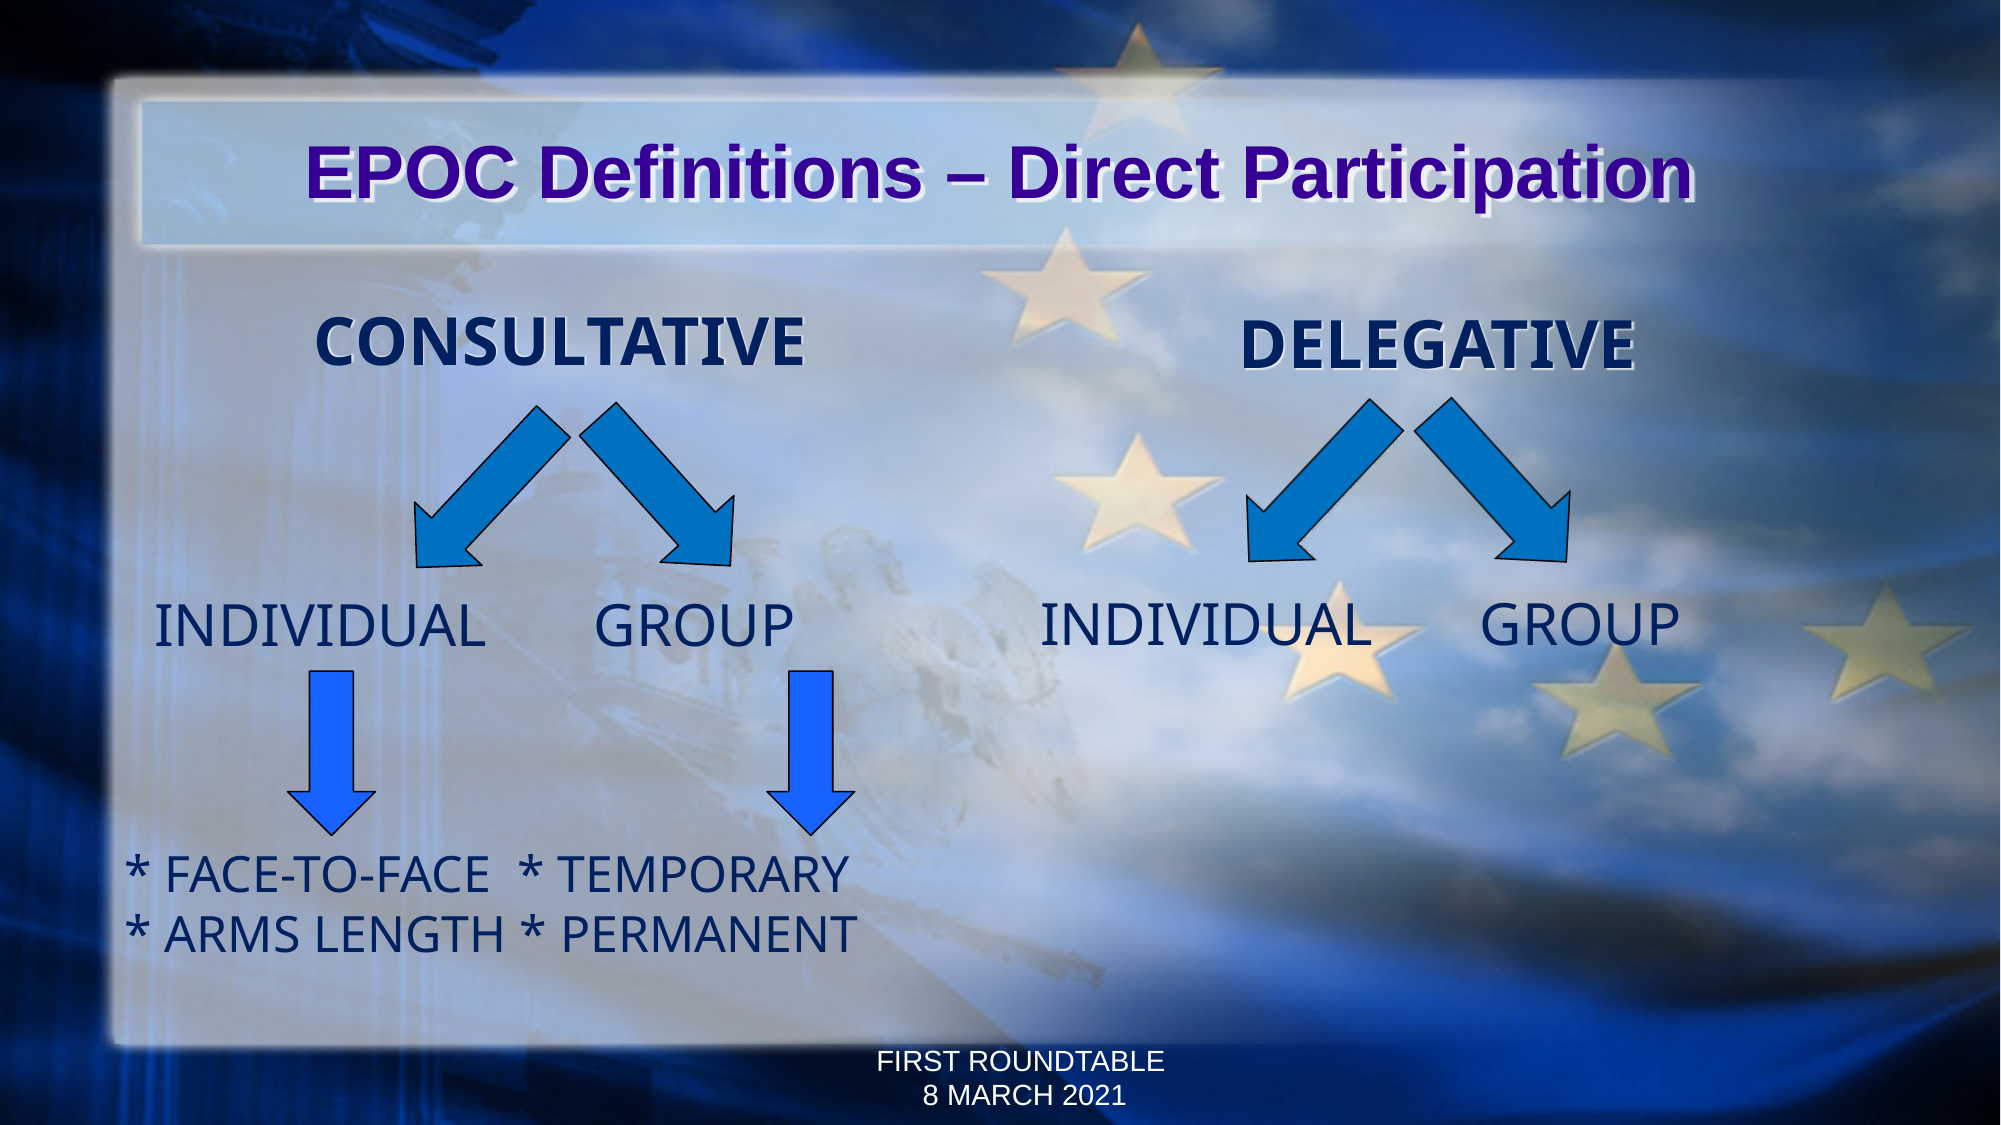

# EPOC Definitions – Direct Participation
CONSULTATIVE
DELEGATIVE
INDIVIDUAL GROUP
INDIVIDUAL GROUP
* FACE-TO-FACE * TEMPORARY
* ARMS LENGTH * PERMANENT
FIRST ROUNDTABLE
8 MARCH 2021